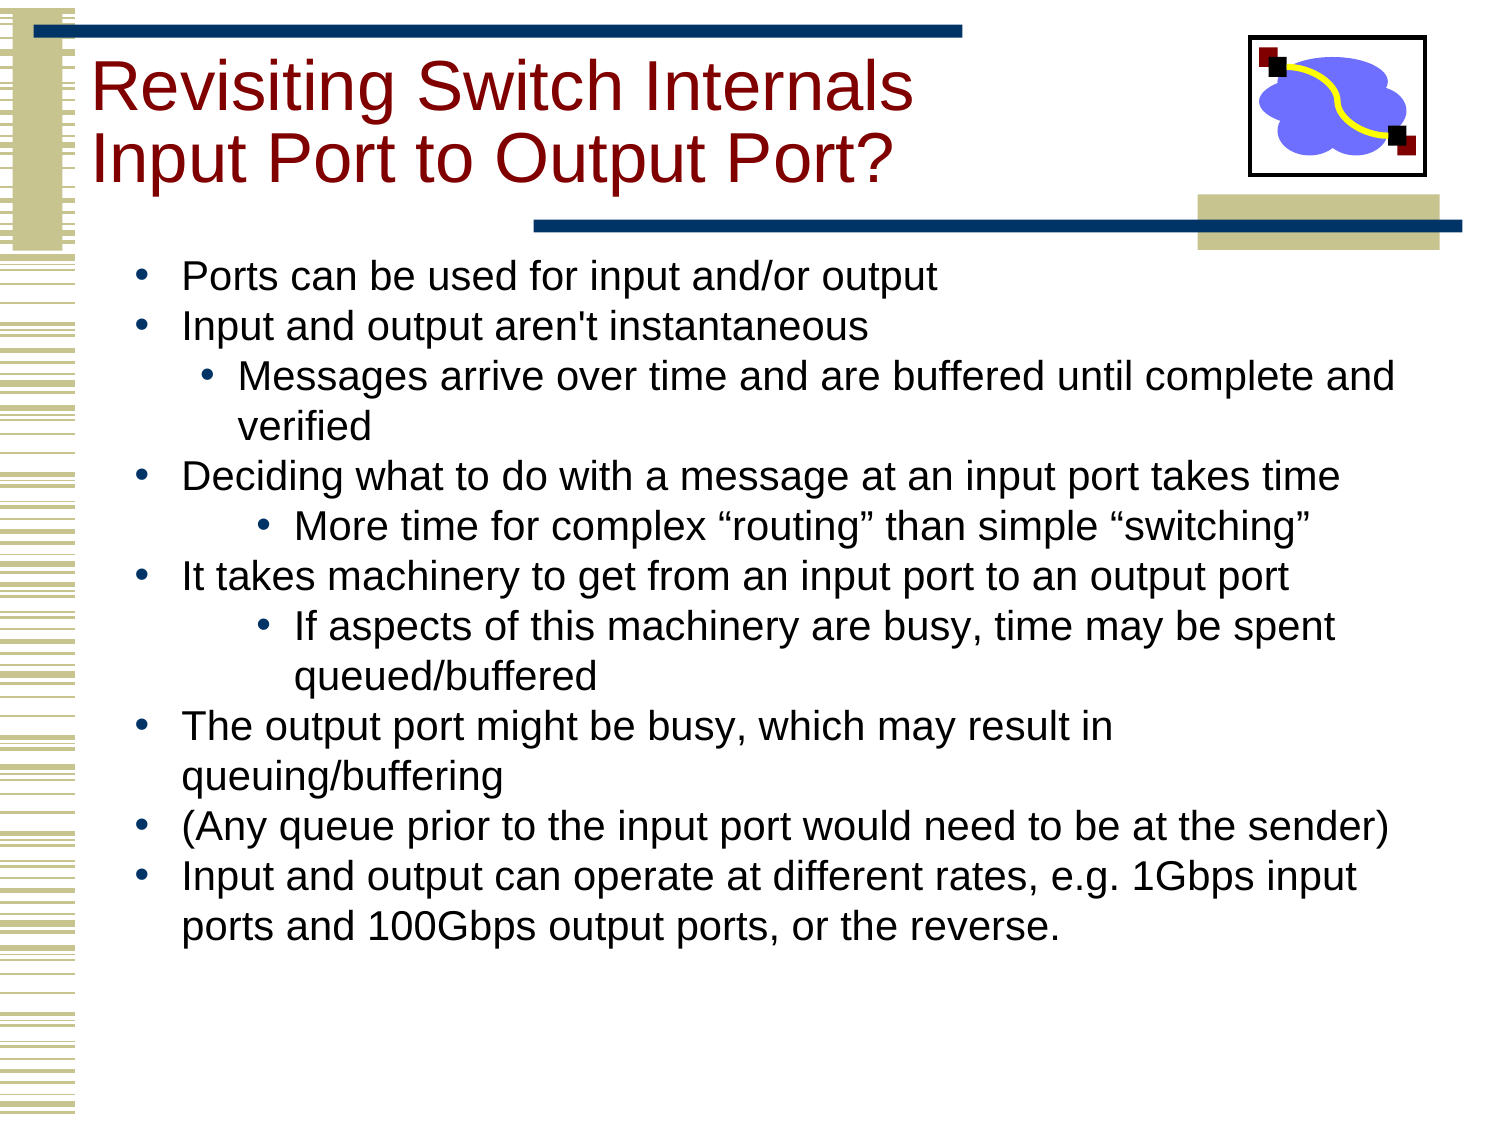

# Revisiting Switch Internals Input Port to Output Port?
Ports can be used for input and/or output
Input and output aren't instantaneous
Messages arrive over time and are buffered until complete and verified
Deciding what to do with a message at an input port takes time
More time for complex “routing” than simple “switching”
It takes machinery to get from an input port to an output port
If aspects of this machinery are busy, time may be spent queued/buffered
The output port might be busy, which may result in queuing/buffering
(Any queue prior to the input port would need to be at the sender)
Input and output can operate at different rates, e.g. 1Gbps input ports and 100Gbps output ports, or the reverse.